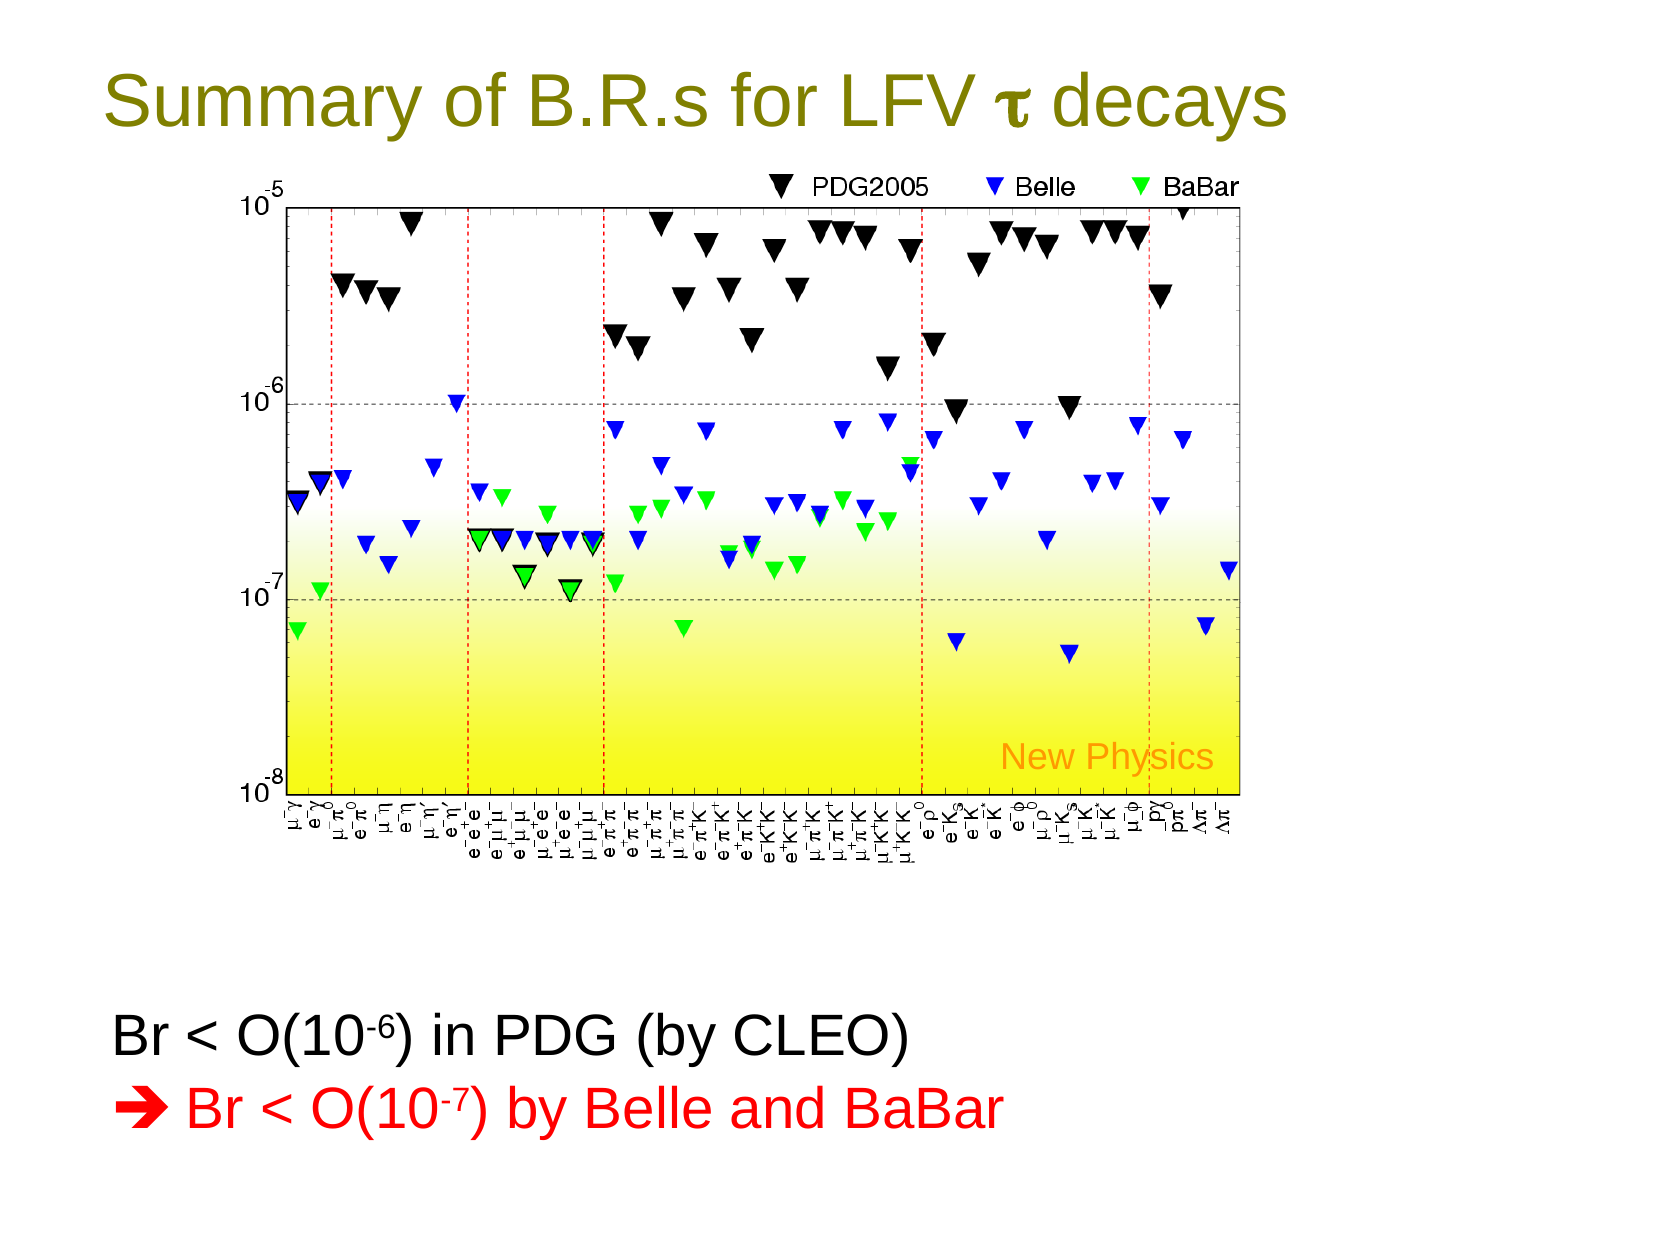

# Summary of B.R.s for LFV t decays
Br < O(10-6) in PDG (by CLEO)
 Br < O(10-7) by Belle and BaBar
New Physics